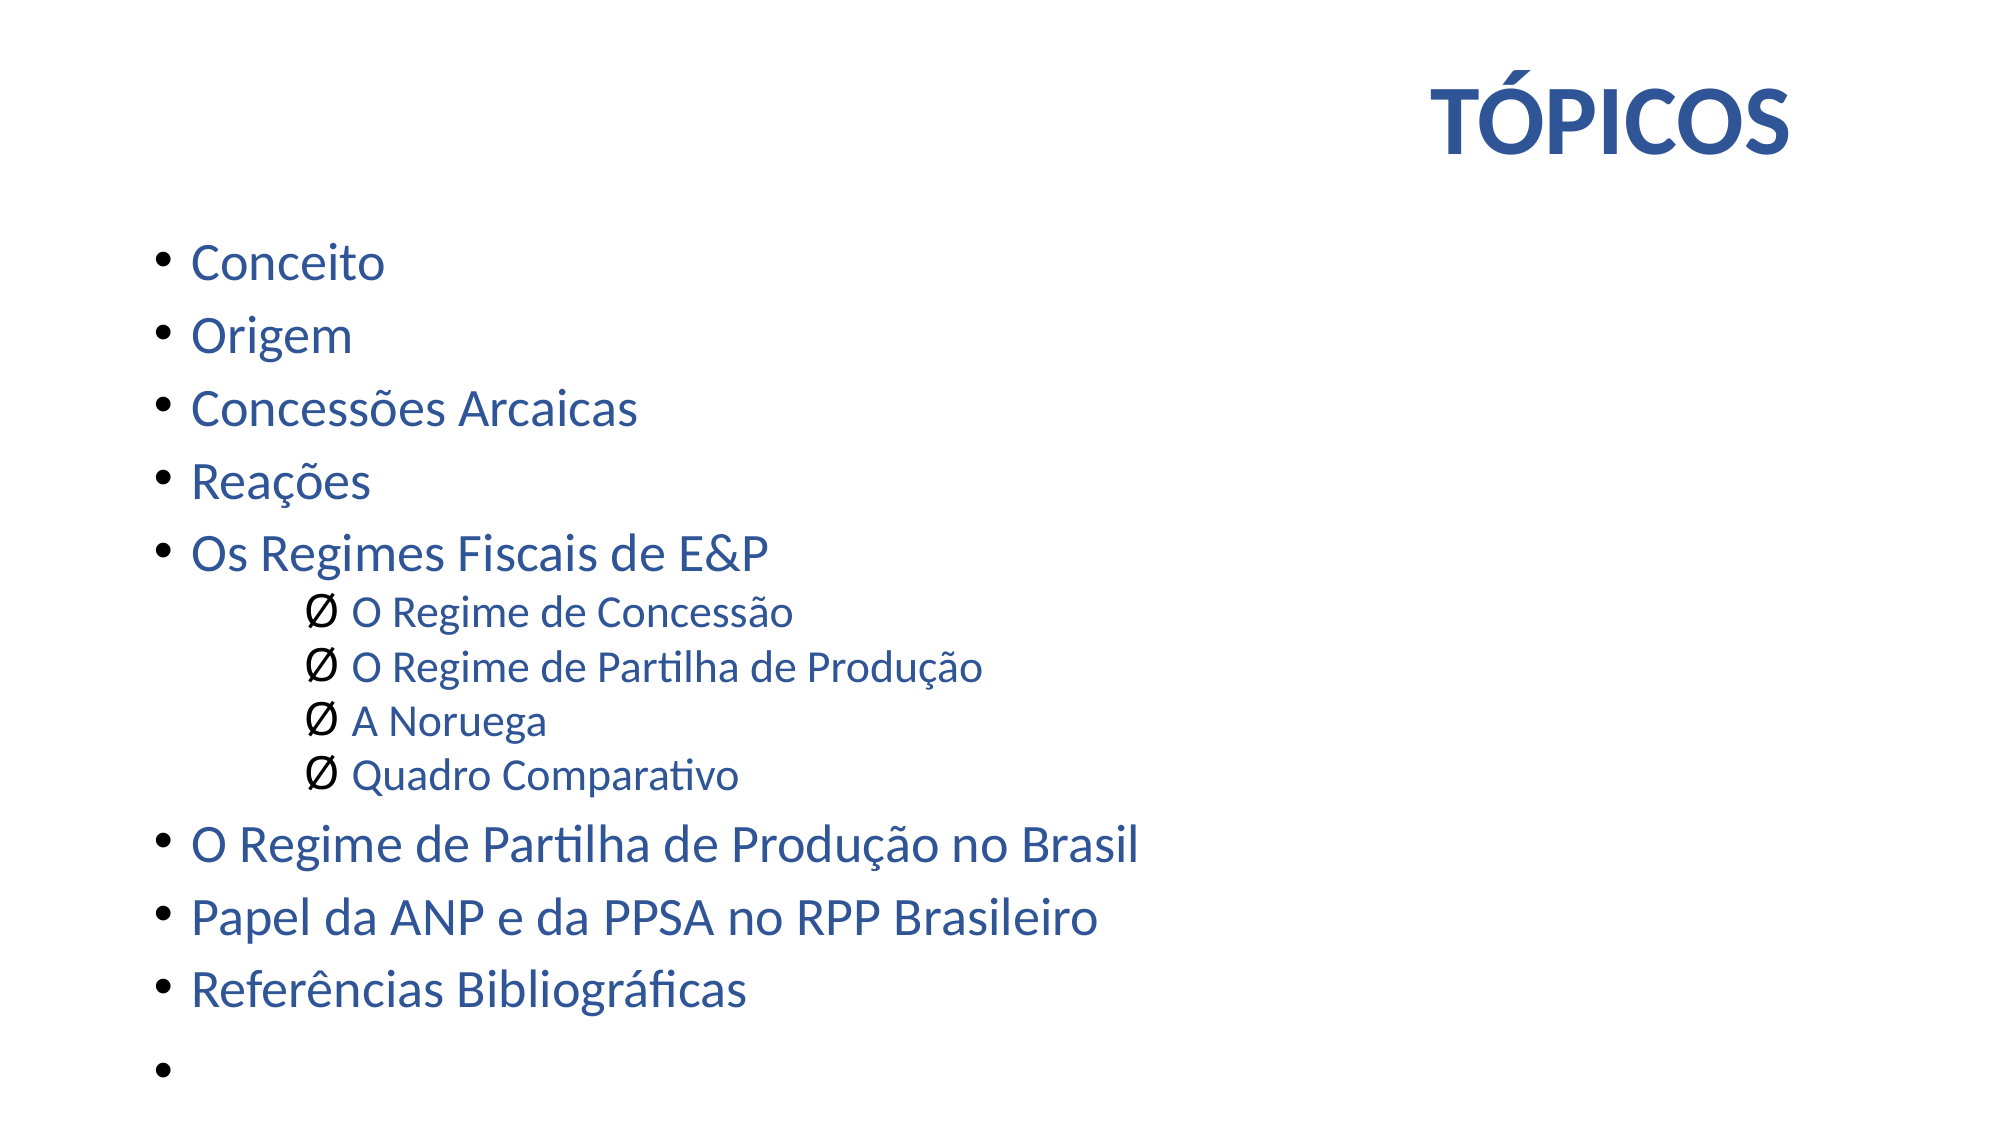

TÓPICOS
# Conceito
Origem
Concessões Arcaicas
Reações
Os Regimes Fiscais de E&P
 O Regime de Concessão
 O Regime de Partilha de Produção
 A Noruega
 Quadro Comparativo
O Regime de Partilha de Produção no Brasil
Papel da ANP e da PPSA no RPP Brasileiro
Referências Bibliográficas